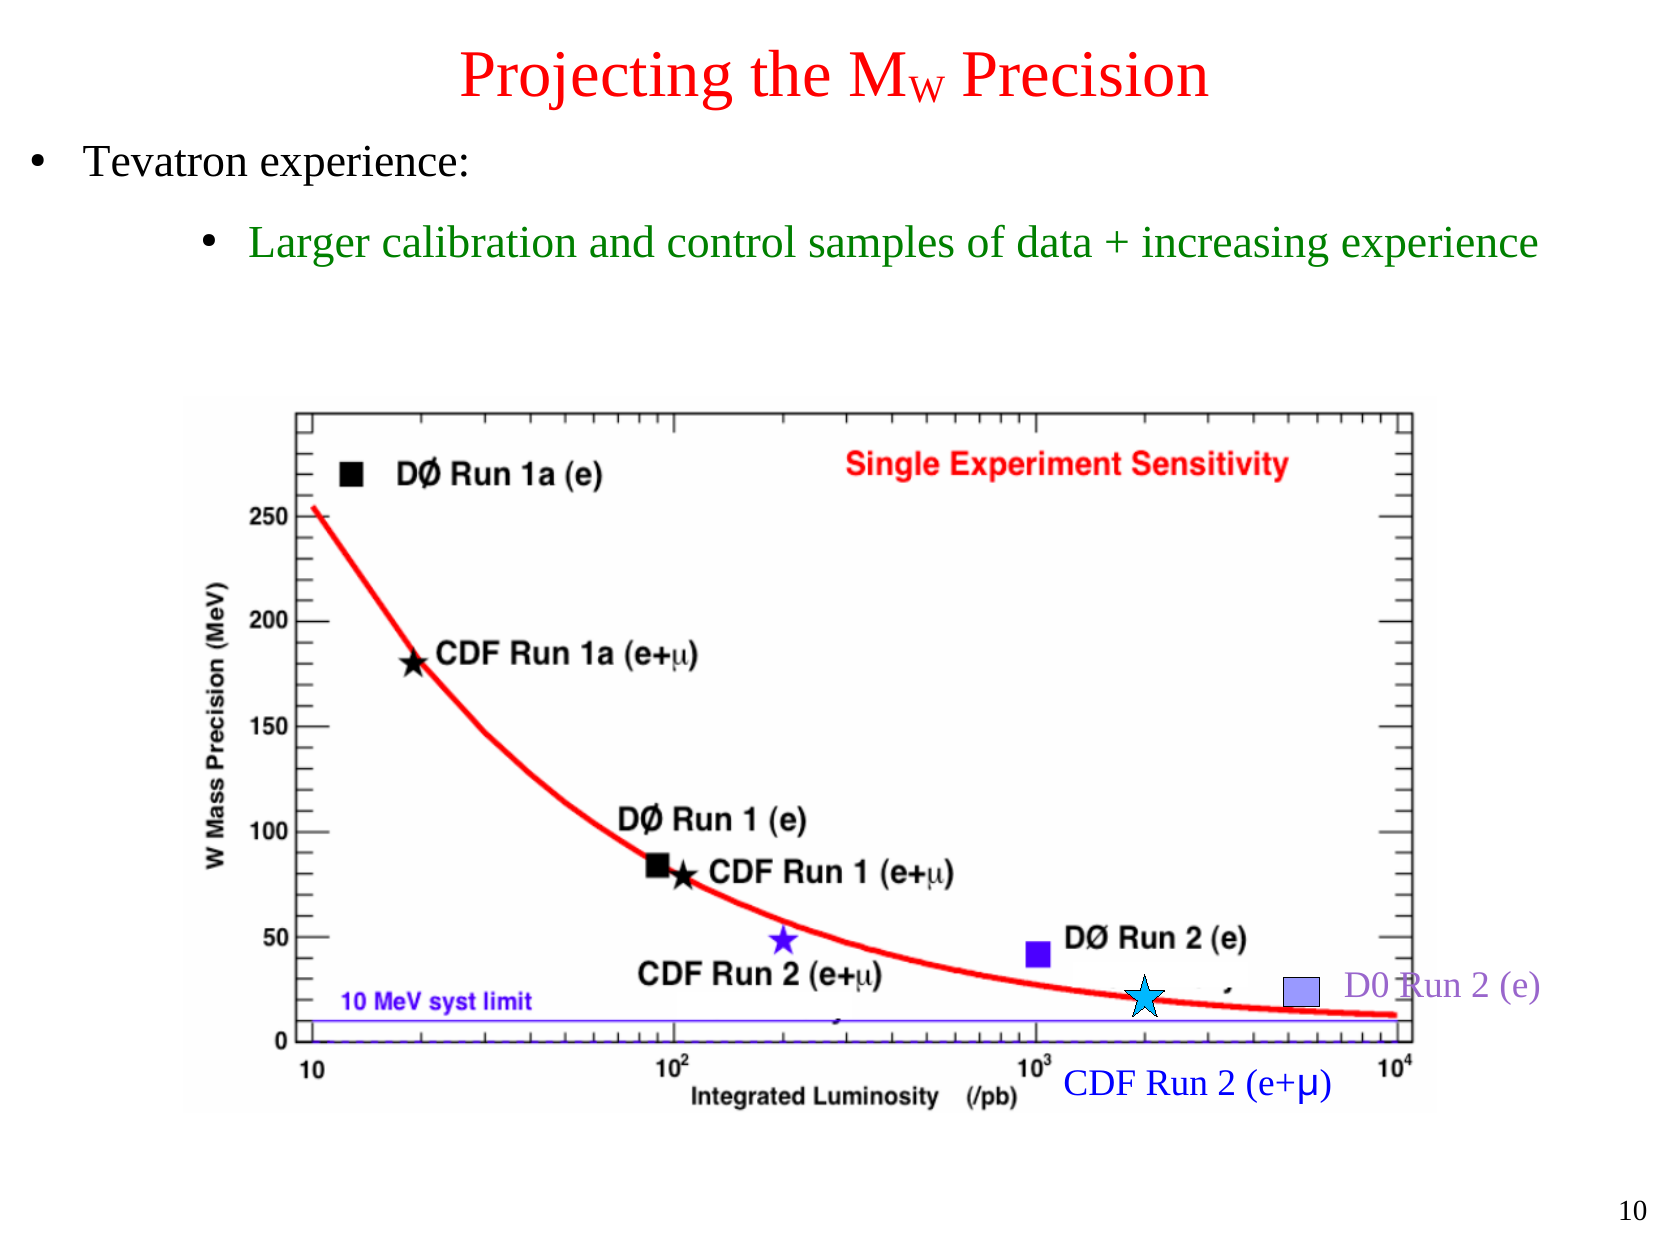

# Projecting the MW Precision
Tevatron experience:
Larger calibration and control samples of data + increasing experience
D0 Run 2 (e)
CDF Run 2 (e+μ)
10